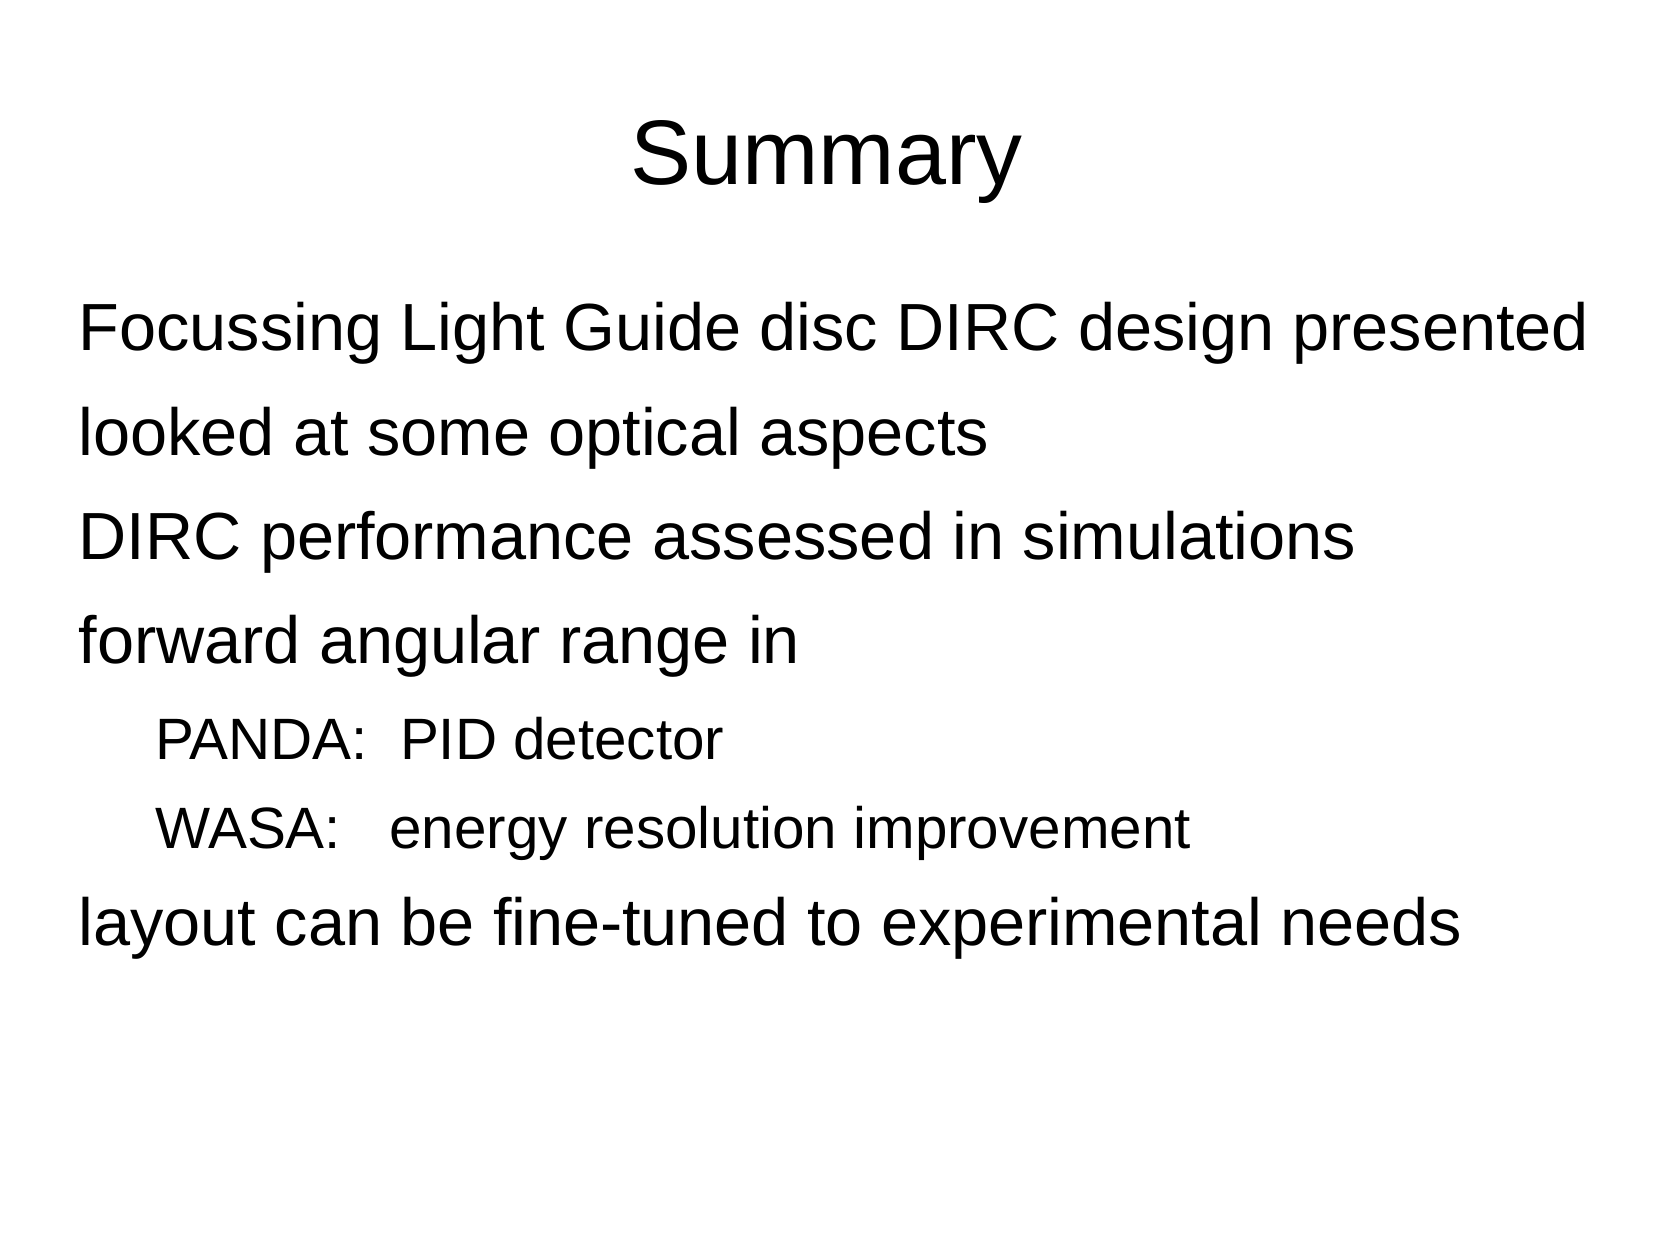

# Summary
Focussing Light Guide disc DIRC design presented
looked at some optical aspects
DIRC performance assessed in simulations
forward angular range in
PANDA: PID detector
WASA: energy resolution improvement
layout can be fine-tuned to experimental needs